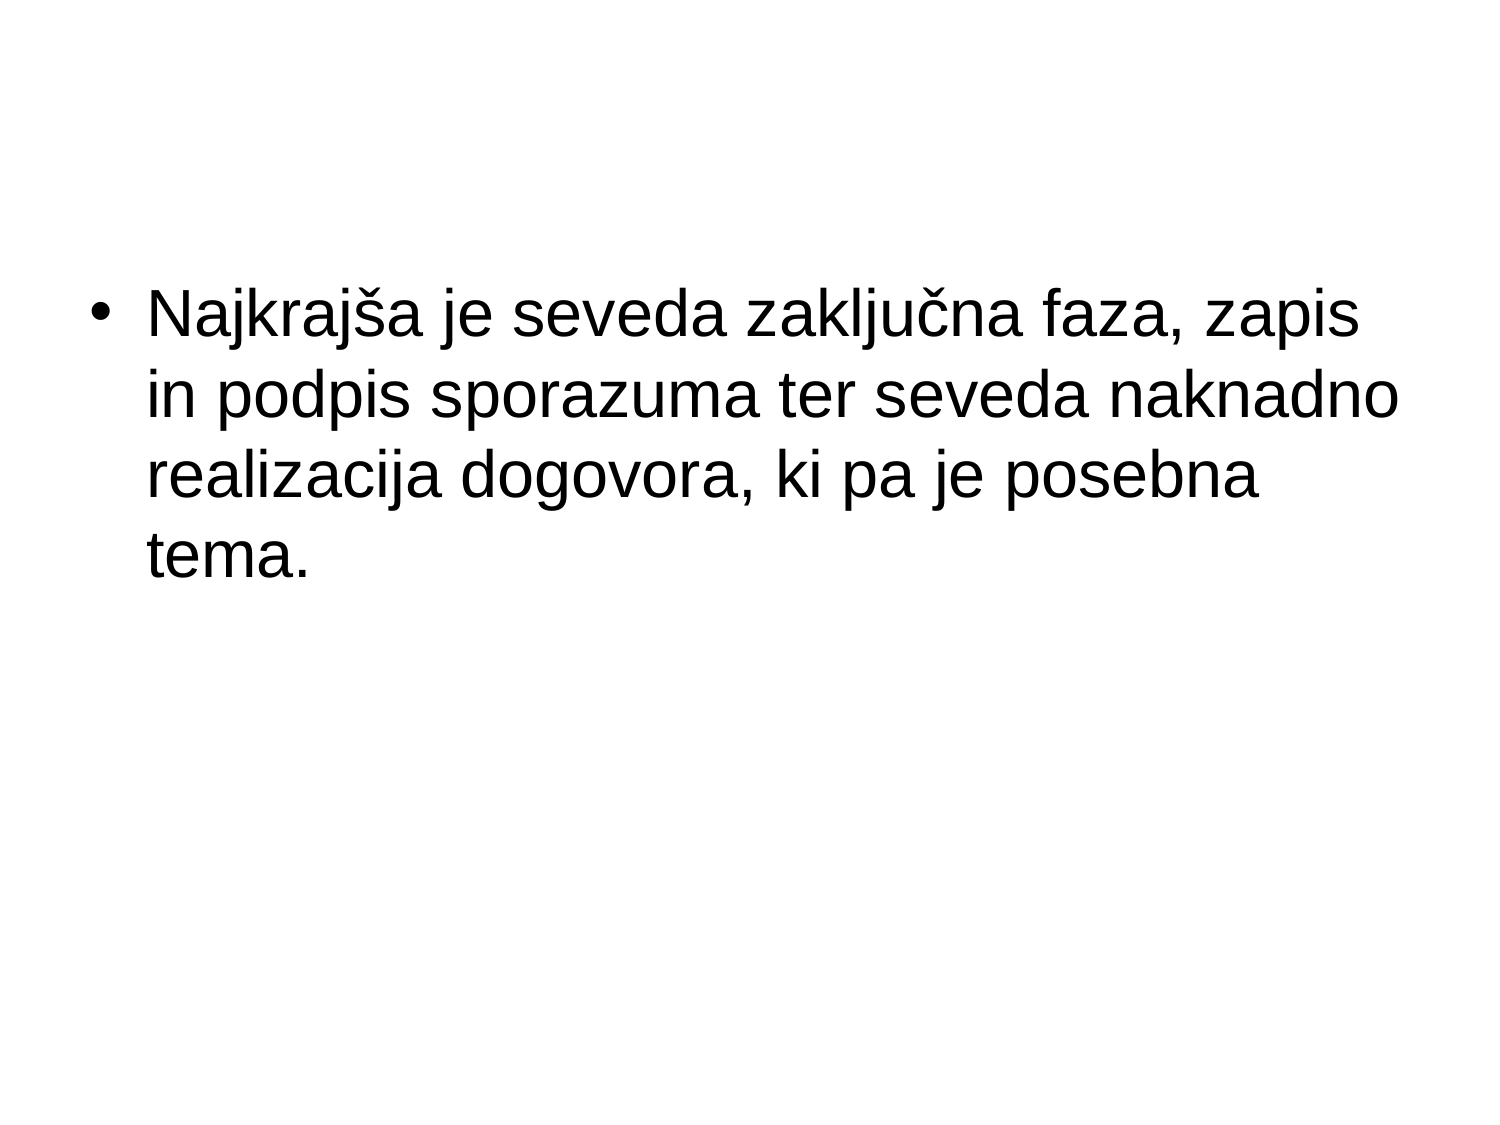

#
Najkrajša je seveda zaključna faza, zapis in podpis sporazuma ter seveda naknadno realizacija dogovora, ki pa je posebna tema.